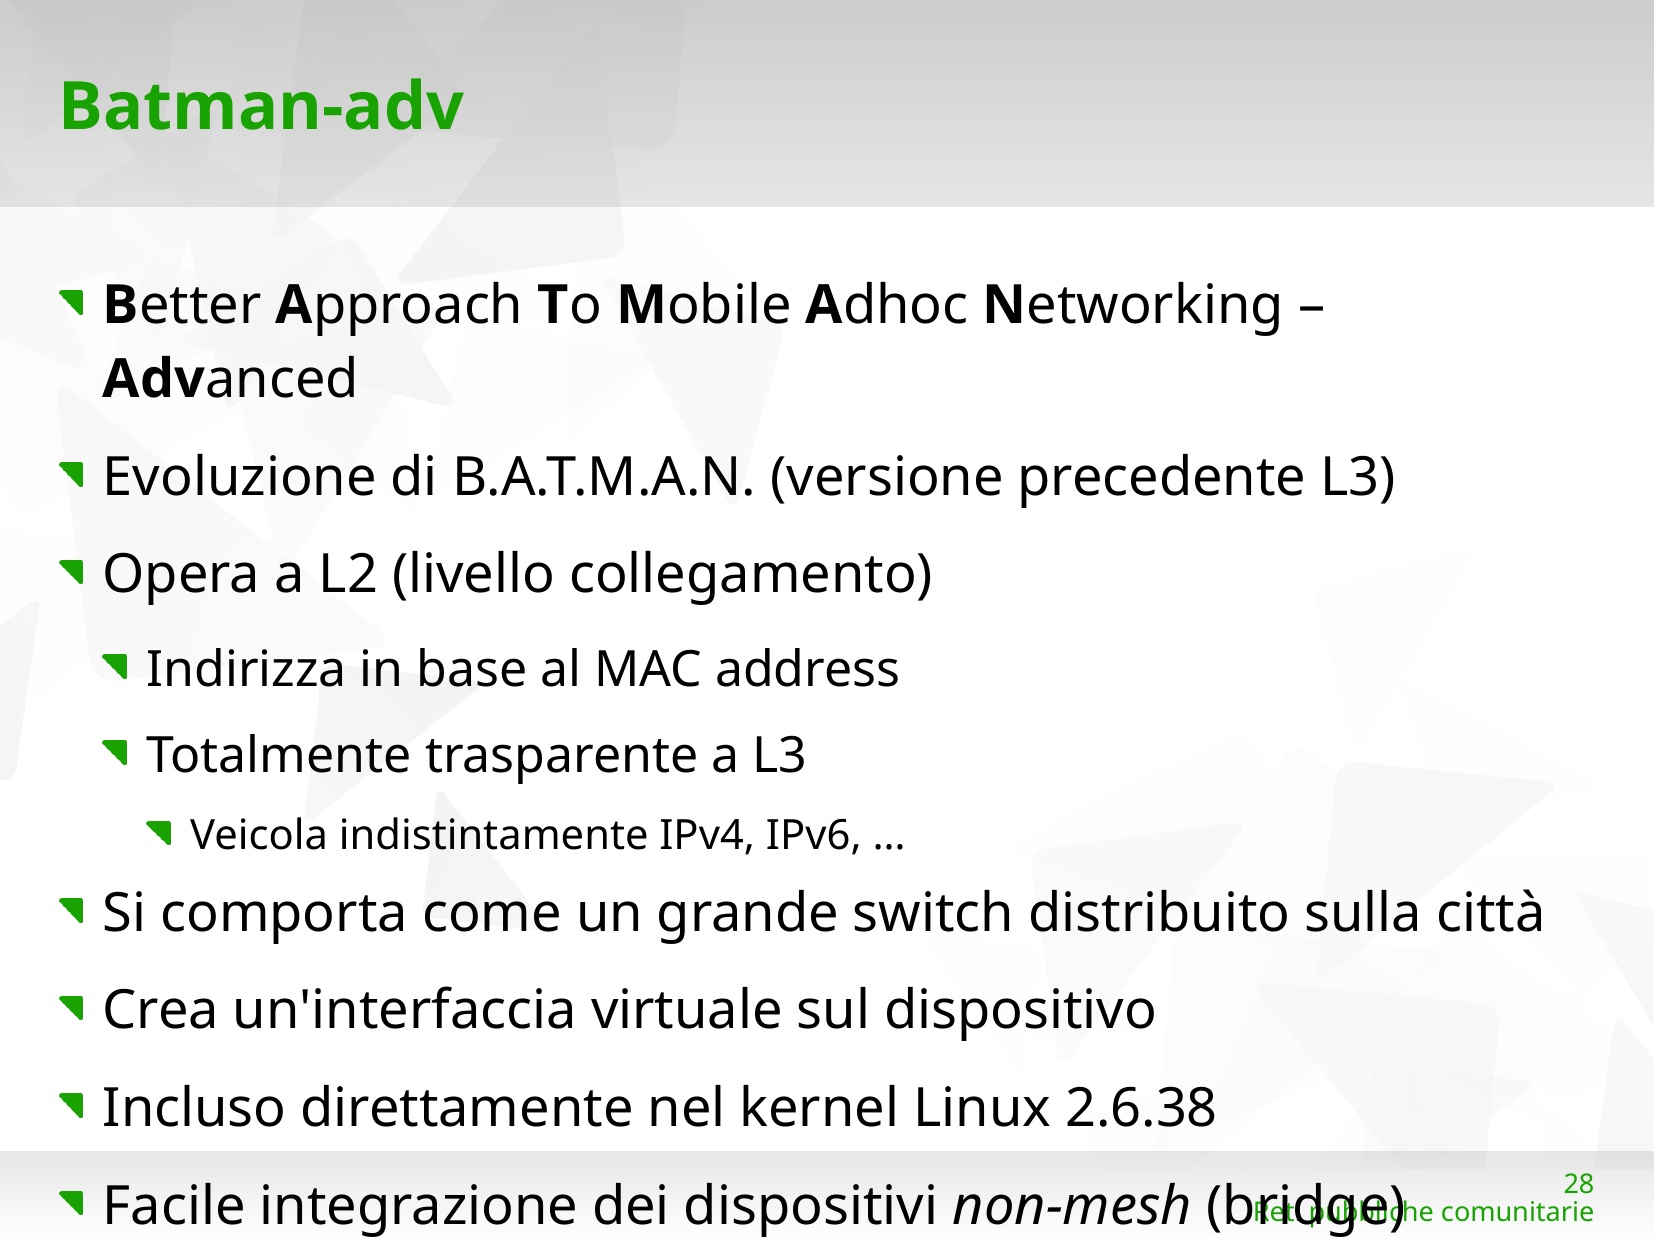

# Batman-adv
Better Approach To Mobile Adhoc Networking – Advanced
Evoluzione di B.A.T.M.A.N. (versione precedente L3)
Opera a L2 (livello collegamento)
Indirizza in base al MAC address
Totalmente trasparente a L3
Veicola indistintamente IPv4, IPv6, …
Si comporta come un grande switch distribuito sulla città
Crea un'interfaccia virtuale sul dispositivo
Incluso direttamente nel kernel Linux 2.6.38
Facile integrazione dei dispositivi non-mesh (bridge)
Roaming nativo dei clients
28
Reti pubbliche comunitarie